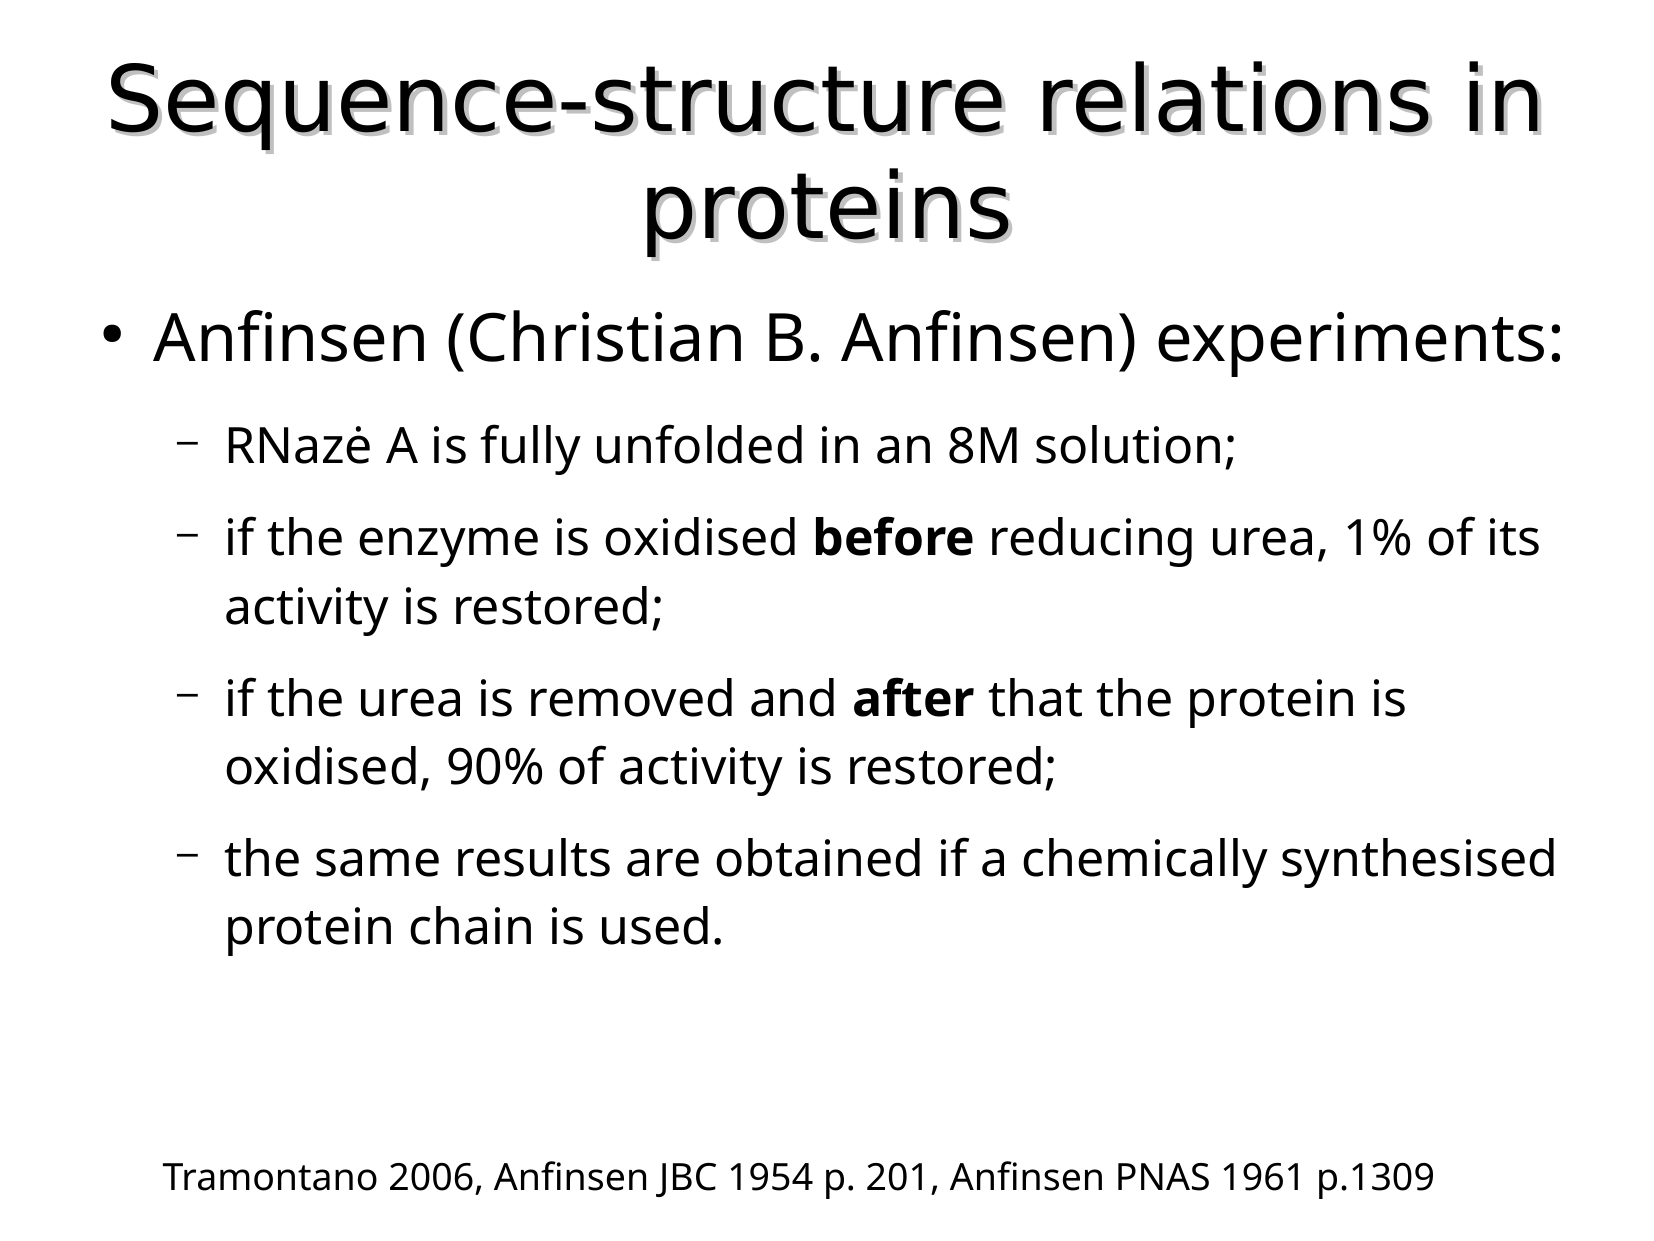

# Sequence-structure relations in proteins
Anfinsen (Christian B. Anfinsen) experiments:
RNazė A is fully unfolded in an 8M solution;
if the enzyme is oxidised before reducing urea, 1% of its activity is restored;
if the urea is removed and after that the protein is oxidised, 90% of activity is restored;
the same results are obtained if a chemically synthesised protein chain is used.
Tramontano 2006, Anfinsen JBC 1954 p. 201, Anfinsen PNAS 1961 p.1309